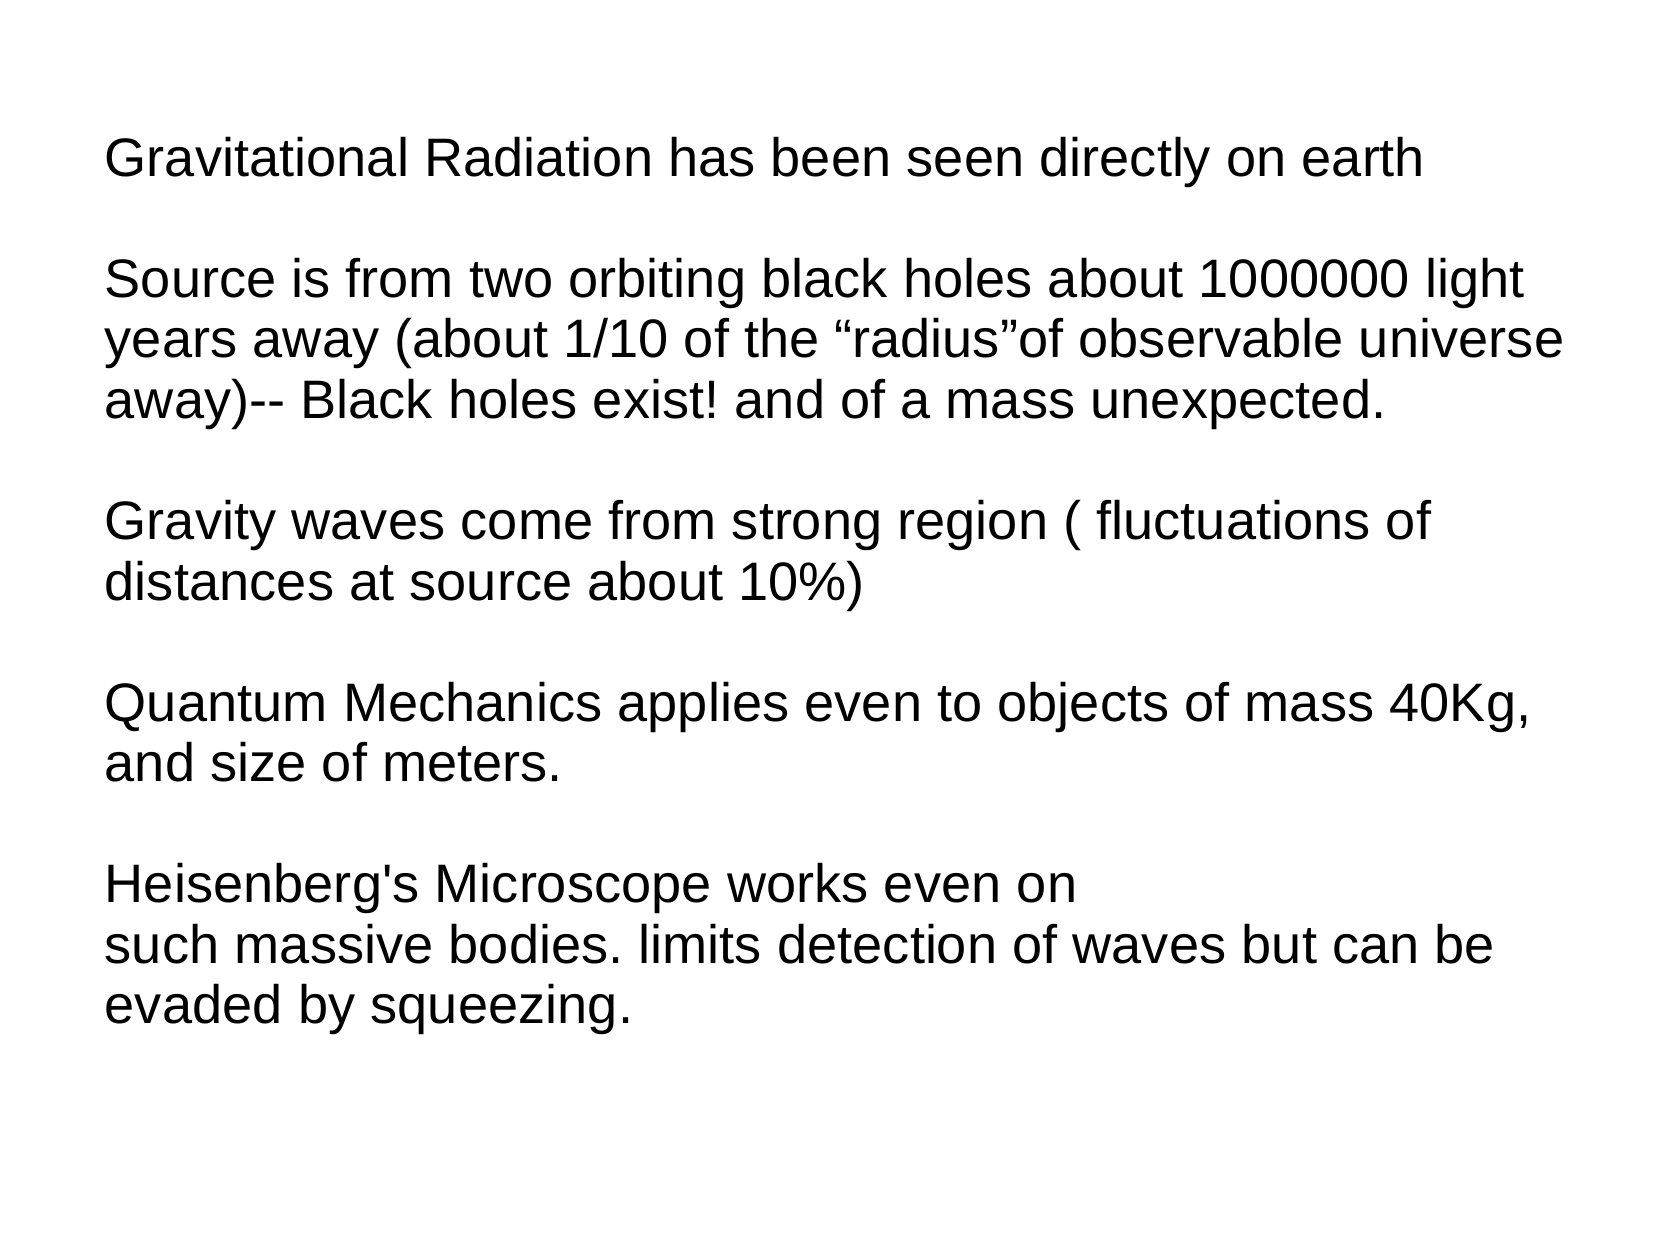

Gravitational Radiation has been seen directly on earth
Source is from two orbiting black holes about 1000000 light
years away (about 1/10 of the “radius”of observable universe
away)-- Black holes exist! and of a mass unexpected.
Gravity waves come from strong region ( fluctuations of
distances at source about 10%)
Quantum Mechanics applies even to objects of mass 40Kg,
and size of meters.
Heisenberg's Microscope works even on
such massive bodies. limits detection of waves but can be
evaded by squeezing.